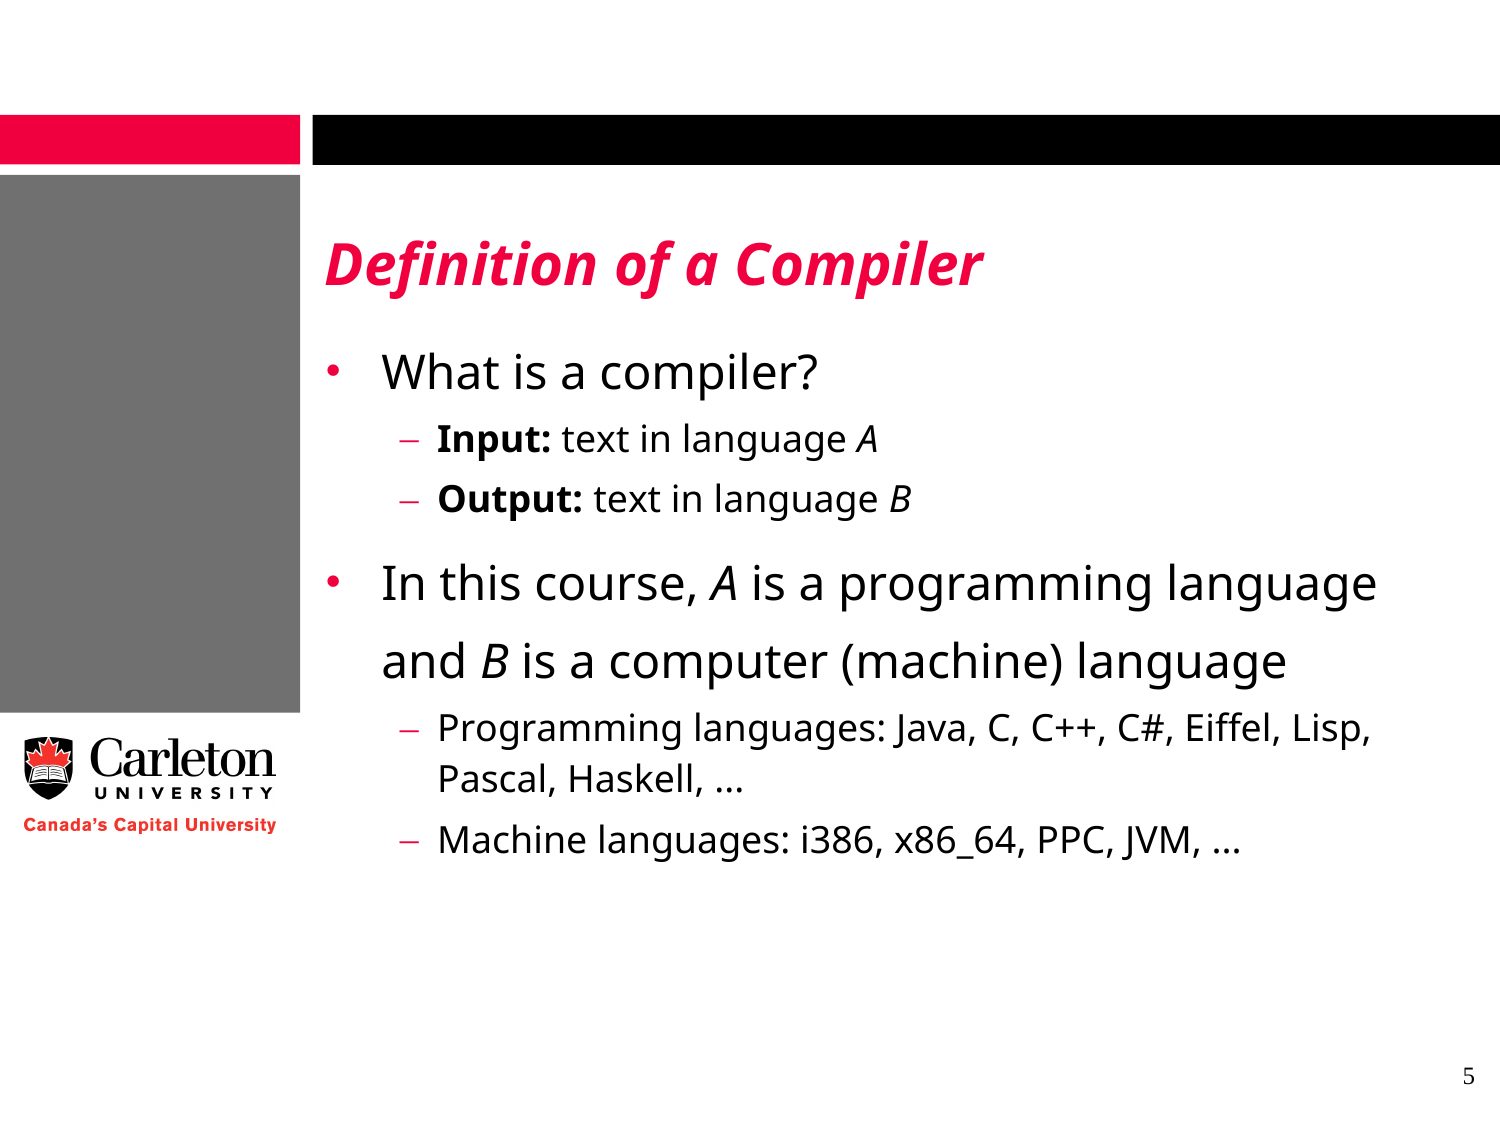

# Definition of a Compiler
What is a compiler?
Input: text in language A
Output: text in language B
In this course, A is a programming language and B is a computer (machine) language
Programming languages: Java, C, C++, C#, Eiffel, Lisp, Pascal, Haskell, ...
Machine languages: i386, x86_64, PPC, JVM, ...
5